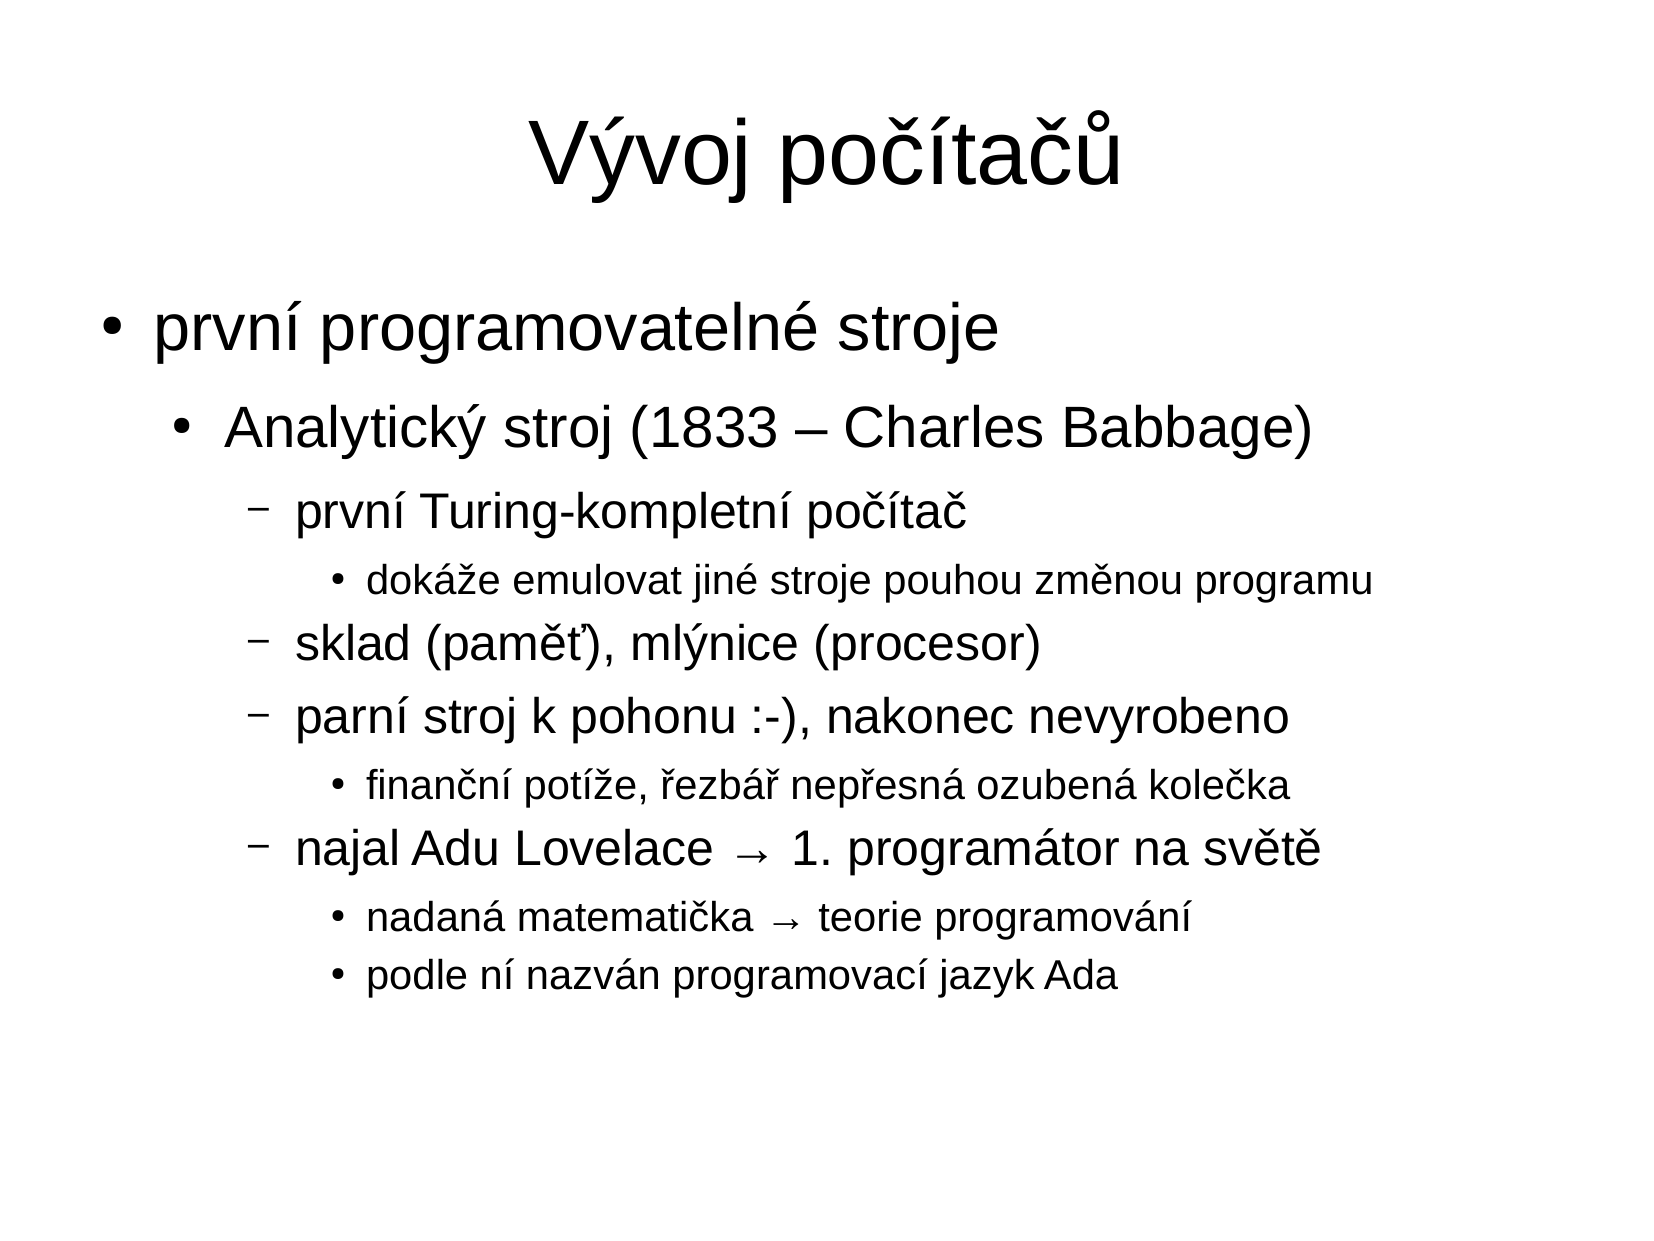

# Vývoj počítačů
první programovatelné stroje
Analytický stroj (1833 – Charles Babbage)
první Turing-kompletní počítač
dokáže emulovat jiné stroje pouhou změnou programu
sklad (paměť), mlýnice (procesor)
parní stroj k pohonu :-), nakonec nevyrobeno
finanční potíže, řezbář nepřesná ozubená kolečka
najal Adu Lovelace → 1. programátor na světě
nadaná matematička → teorie programování
podle ní nazván programovací jazyk Ada